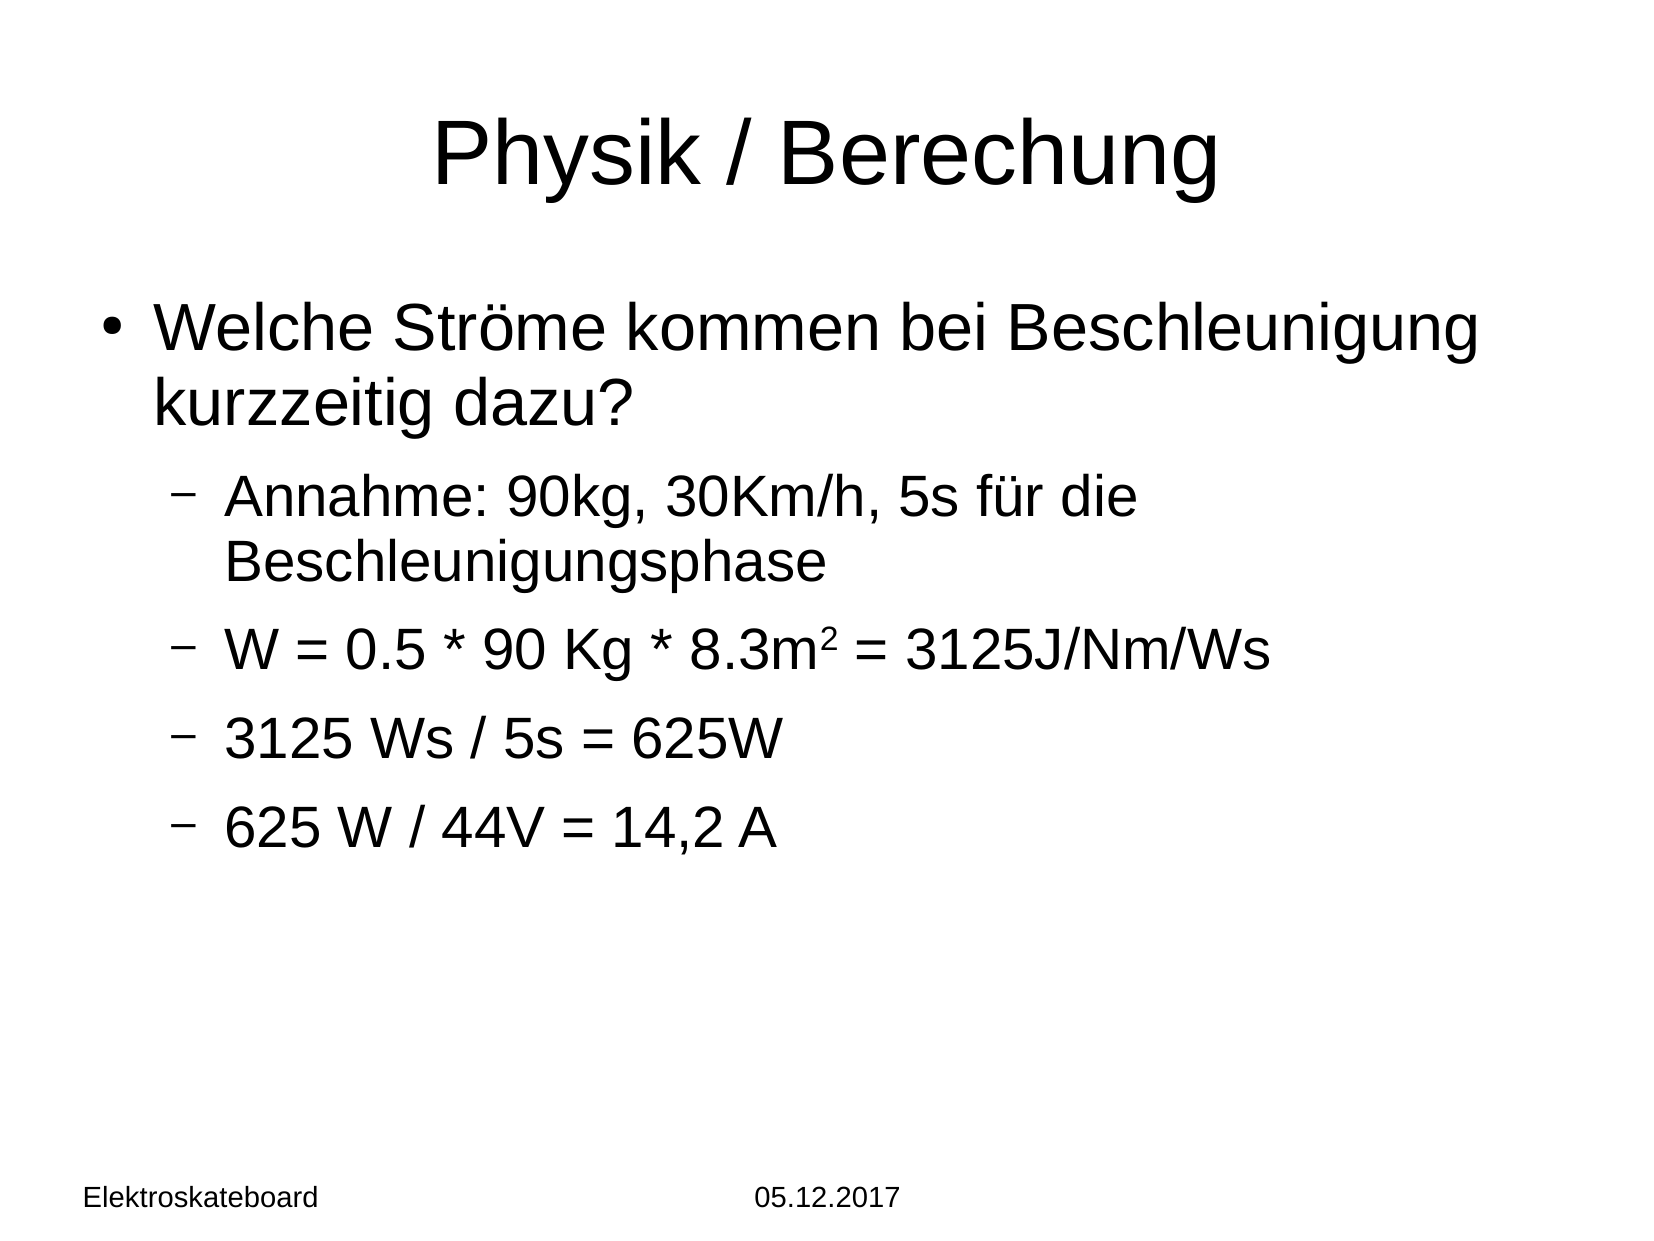

# Physik / Berechung
Welche Ströme kommen bei Beschleunigung kurzzeitig dazu?
Annahme: 90kg, 30Km/h, 5s für die Beschleunigungsphase
W = 0.5 * 90 Kg * 8.3m2 = 3125J/Nm/Ws
3125 Ws / 5s = 625W
625 W / 44V = 14,2 A